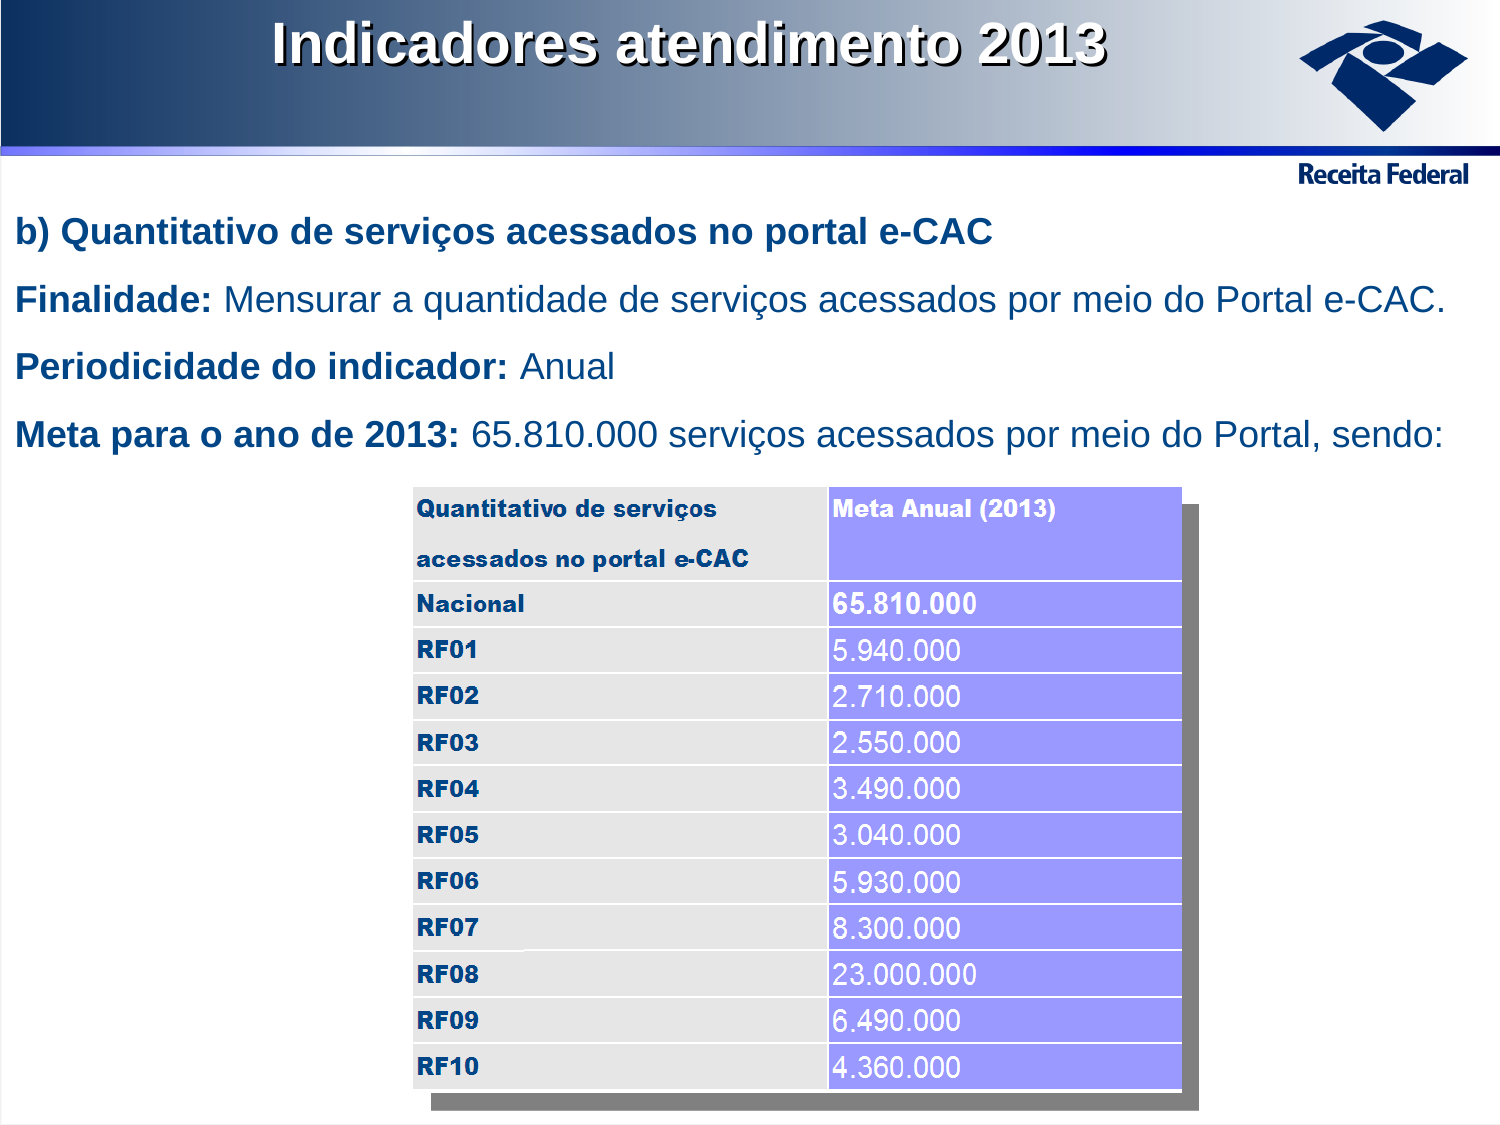

# Indicadores atendimento 2013
b) Quantitativo de serviços acessados no portal e-CAC
Finalidade: Mensurar a quantidade de serviços acessados por meio do Portal e-CAC.
Periodicidade do indicador: Anual
Meta para o ano de 2013: 65.810.000 serviços acessados por meio do Portal, sendo: